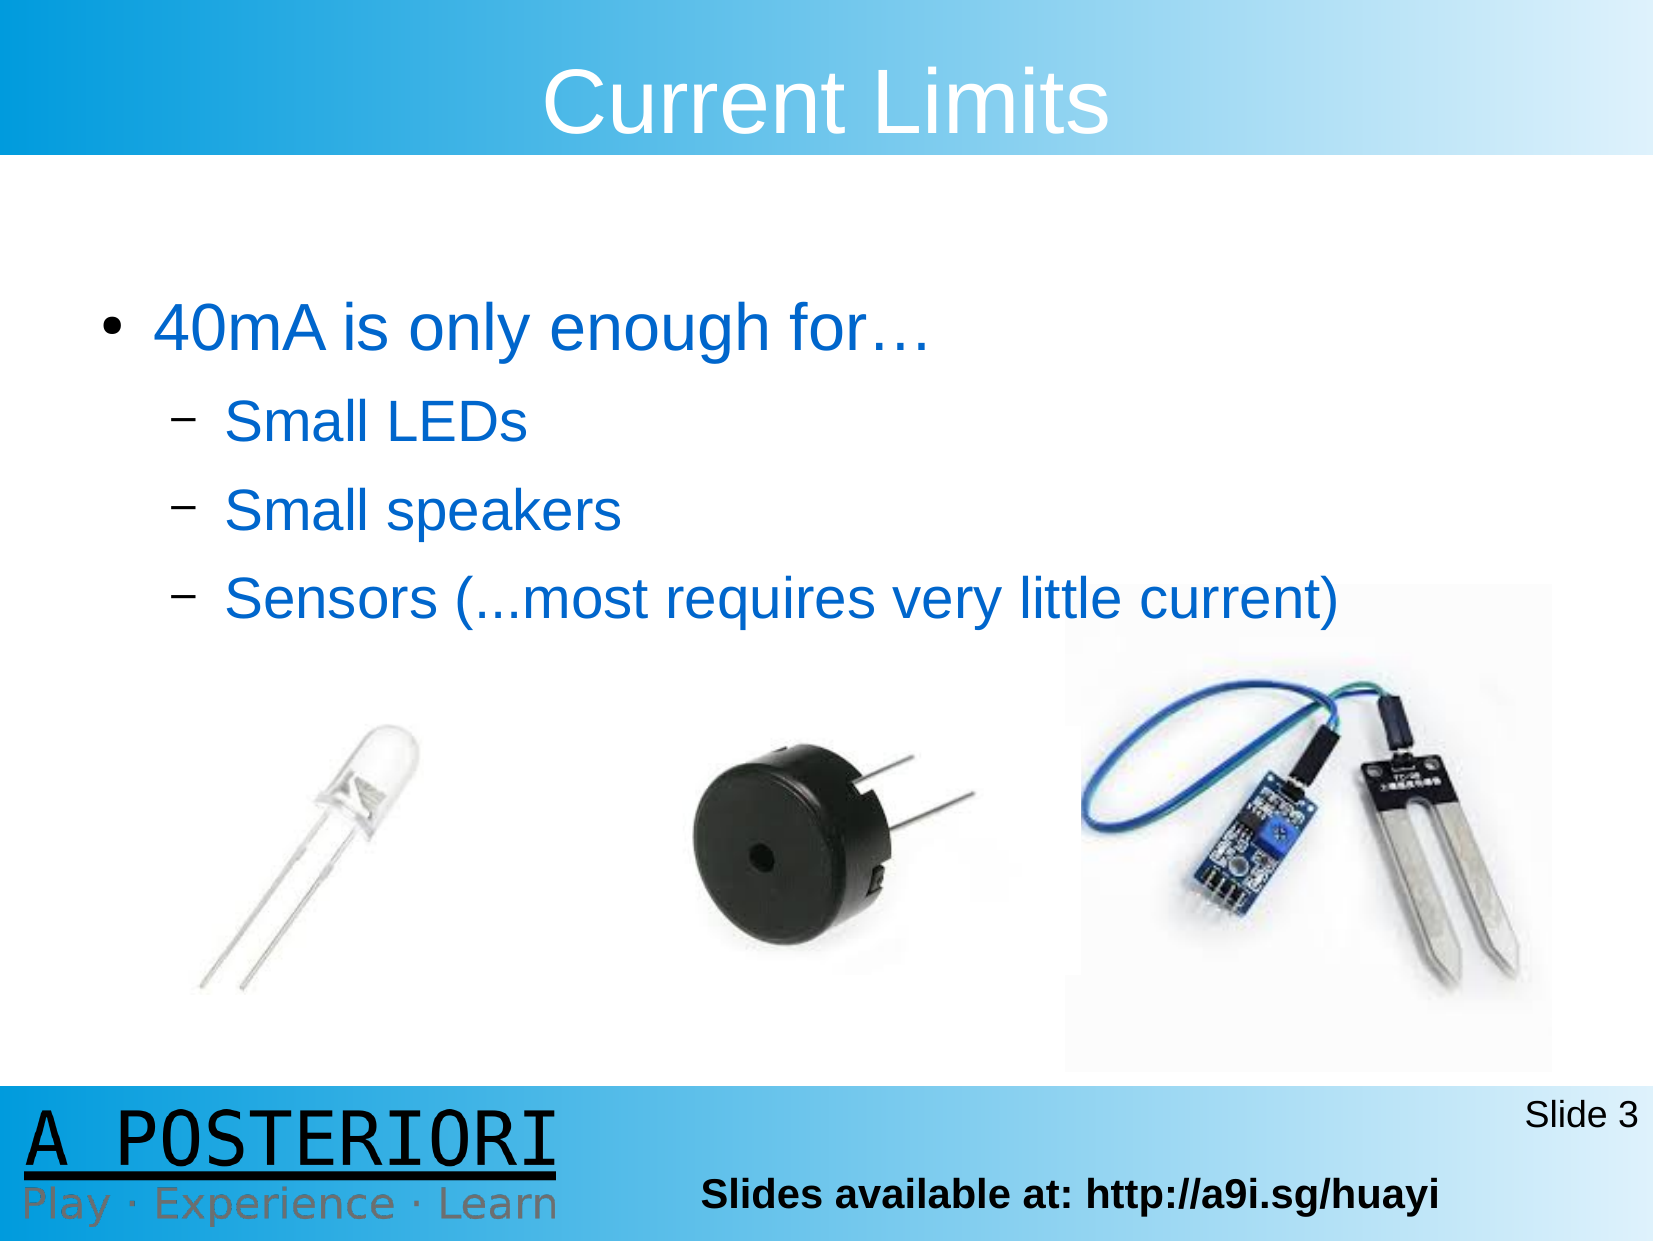

# Current Limits
40mA is only enough for…
Small LEDs
Small speakers
Sensors (...most requires very little current)